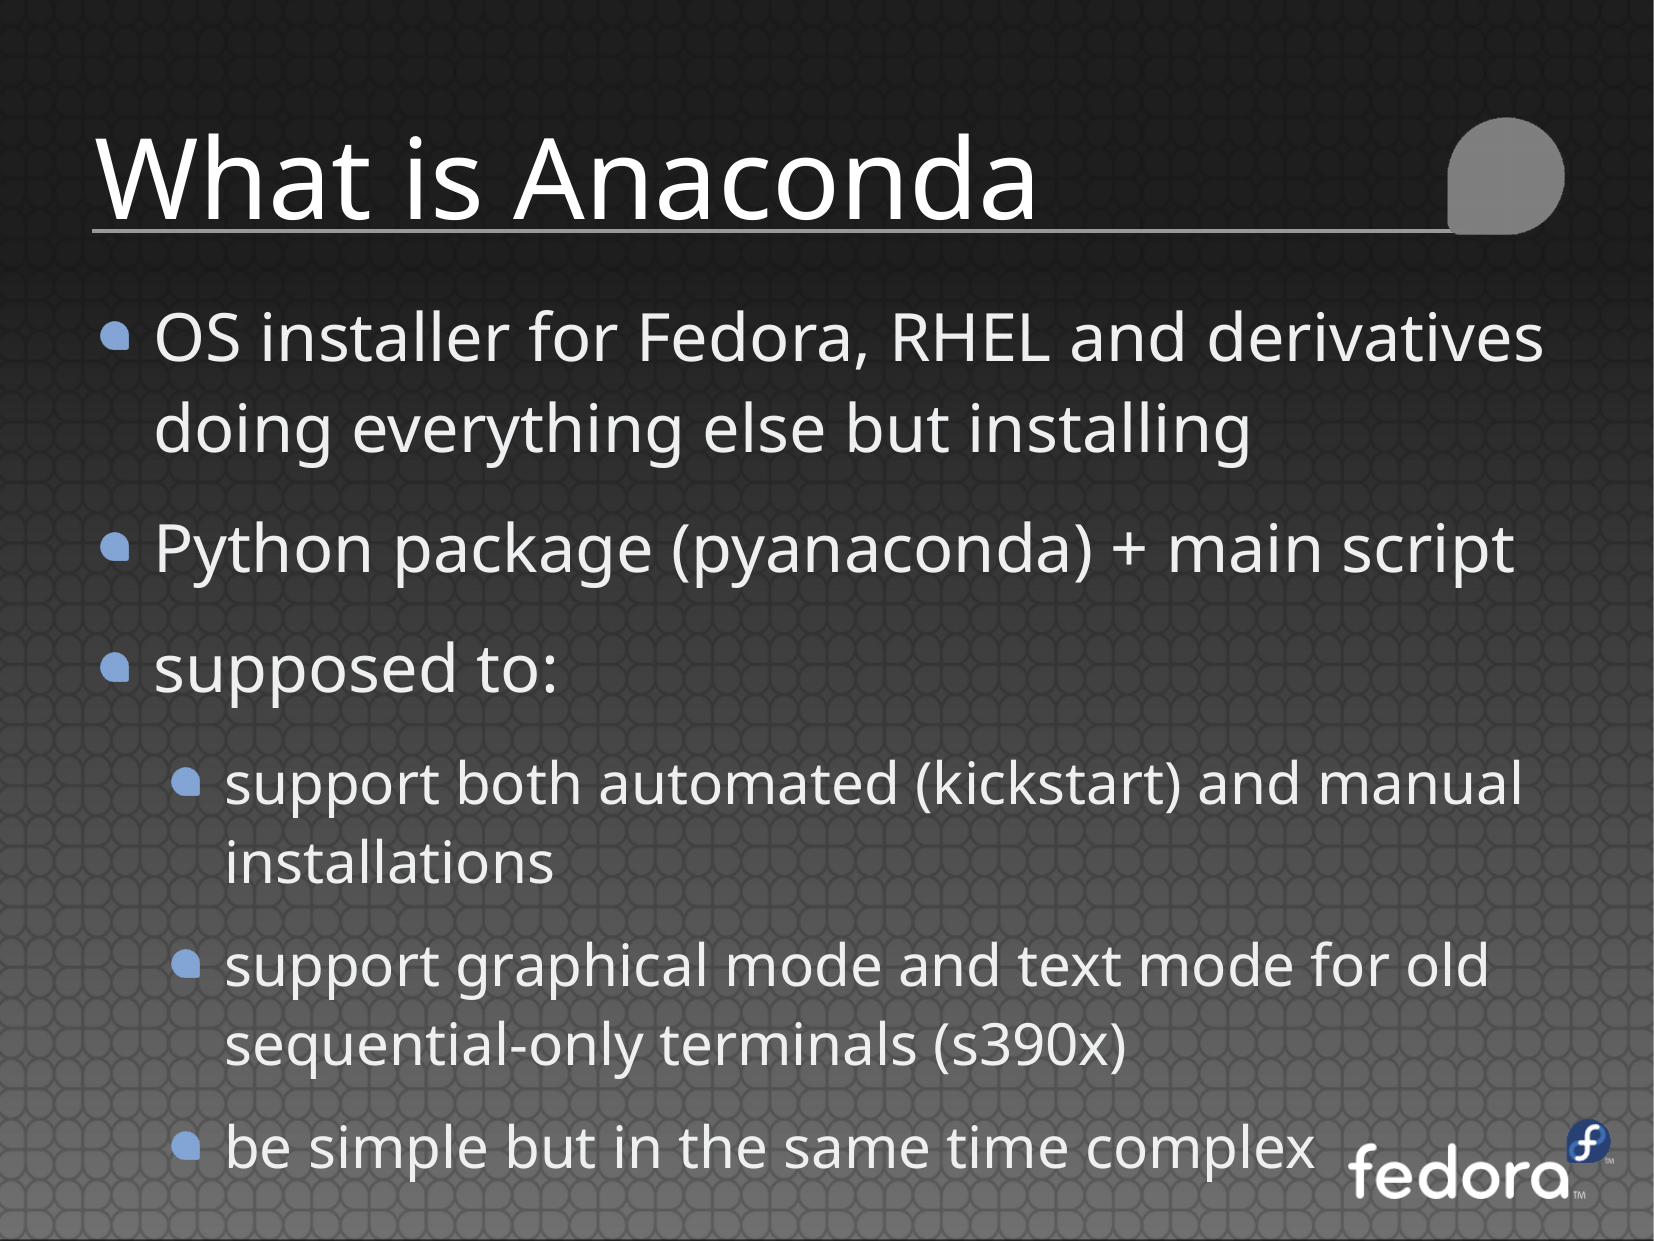

What is Anaconda
# OS installer for Fedora, RHEL and derivatives doing everything else but installing
Python package (pyanaconda) + main script
supposed to:
support both automated (kickstart) and manual installations
support graphical mode and text mode for old sequential-only terminals (s390x)
be simple but in the same time complex